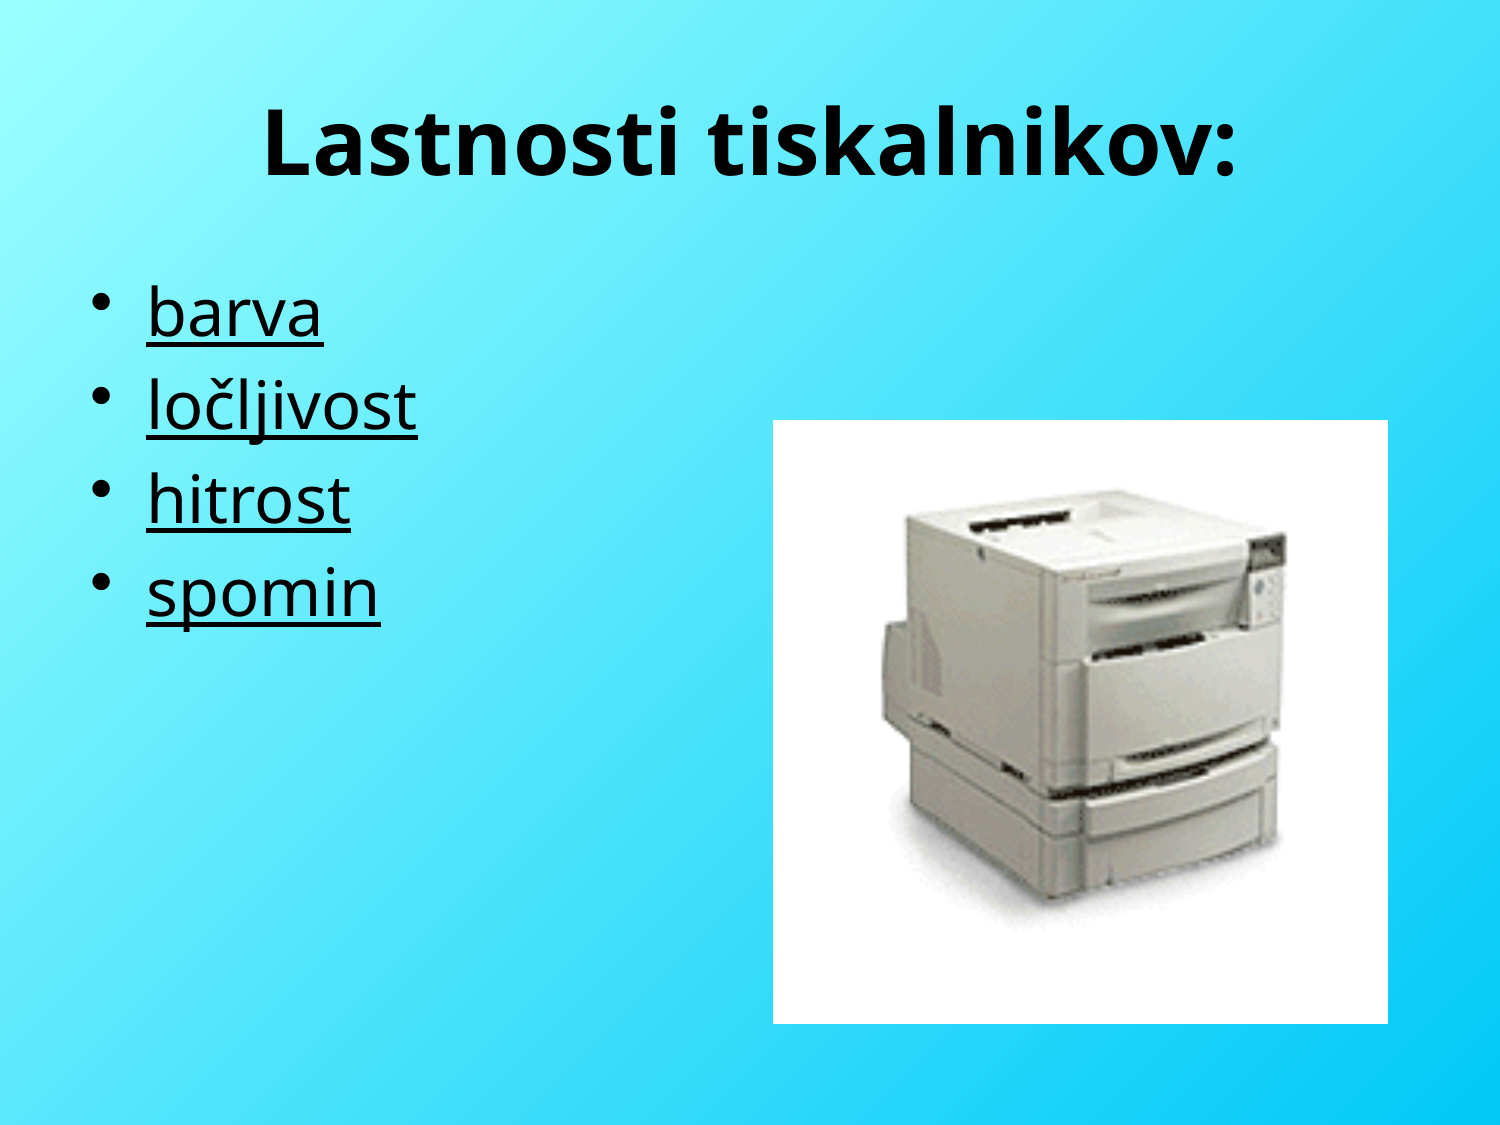

# Lastnosti tiskalnikov:
barva
ločljivost
hitrost
spomin